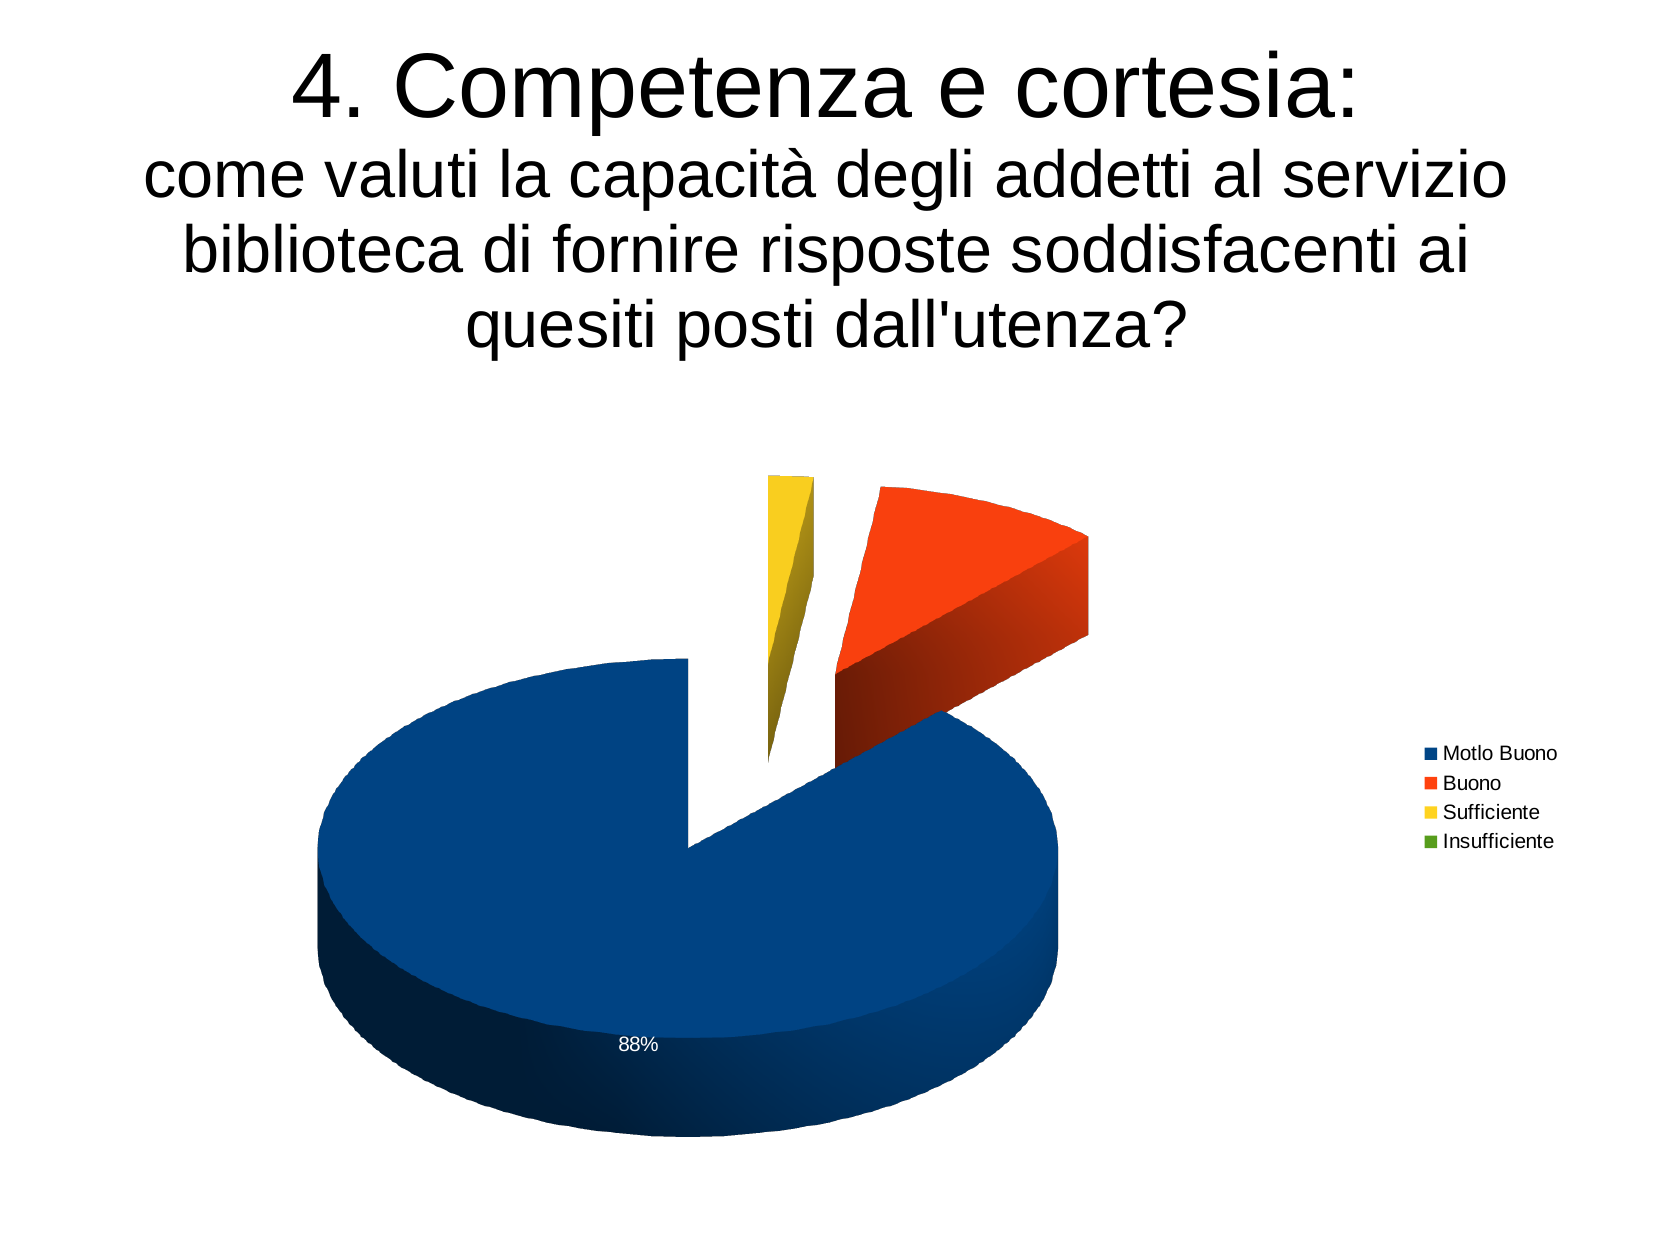

# 4. Competenza e cortesia: come valuti la capacità degli addetti al servizio biblioteca di fornire risposte soddisfacenti ai quesiti posti dall'utenza?
[unsupported chart]